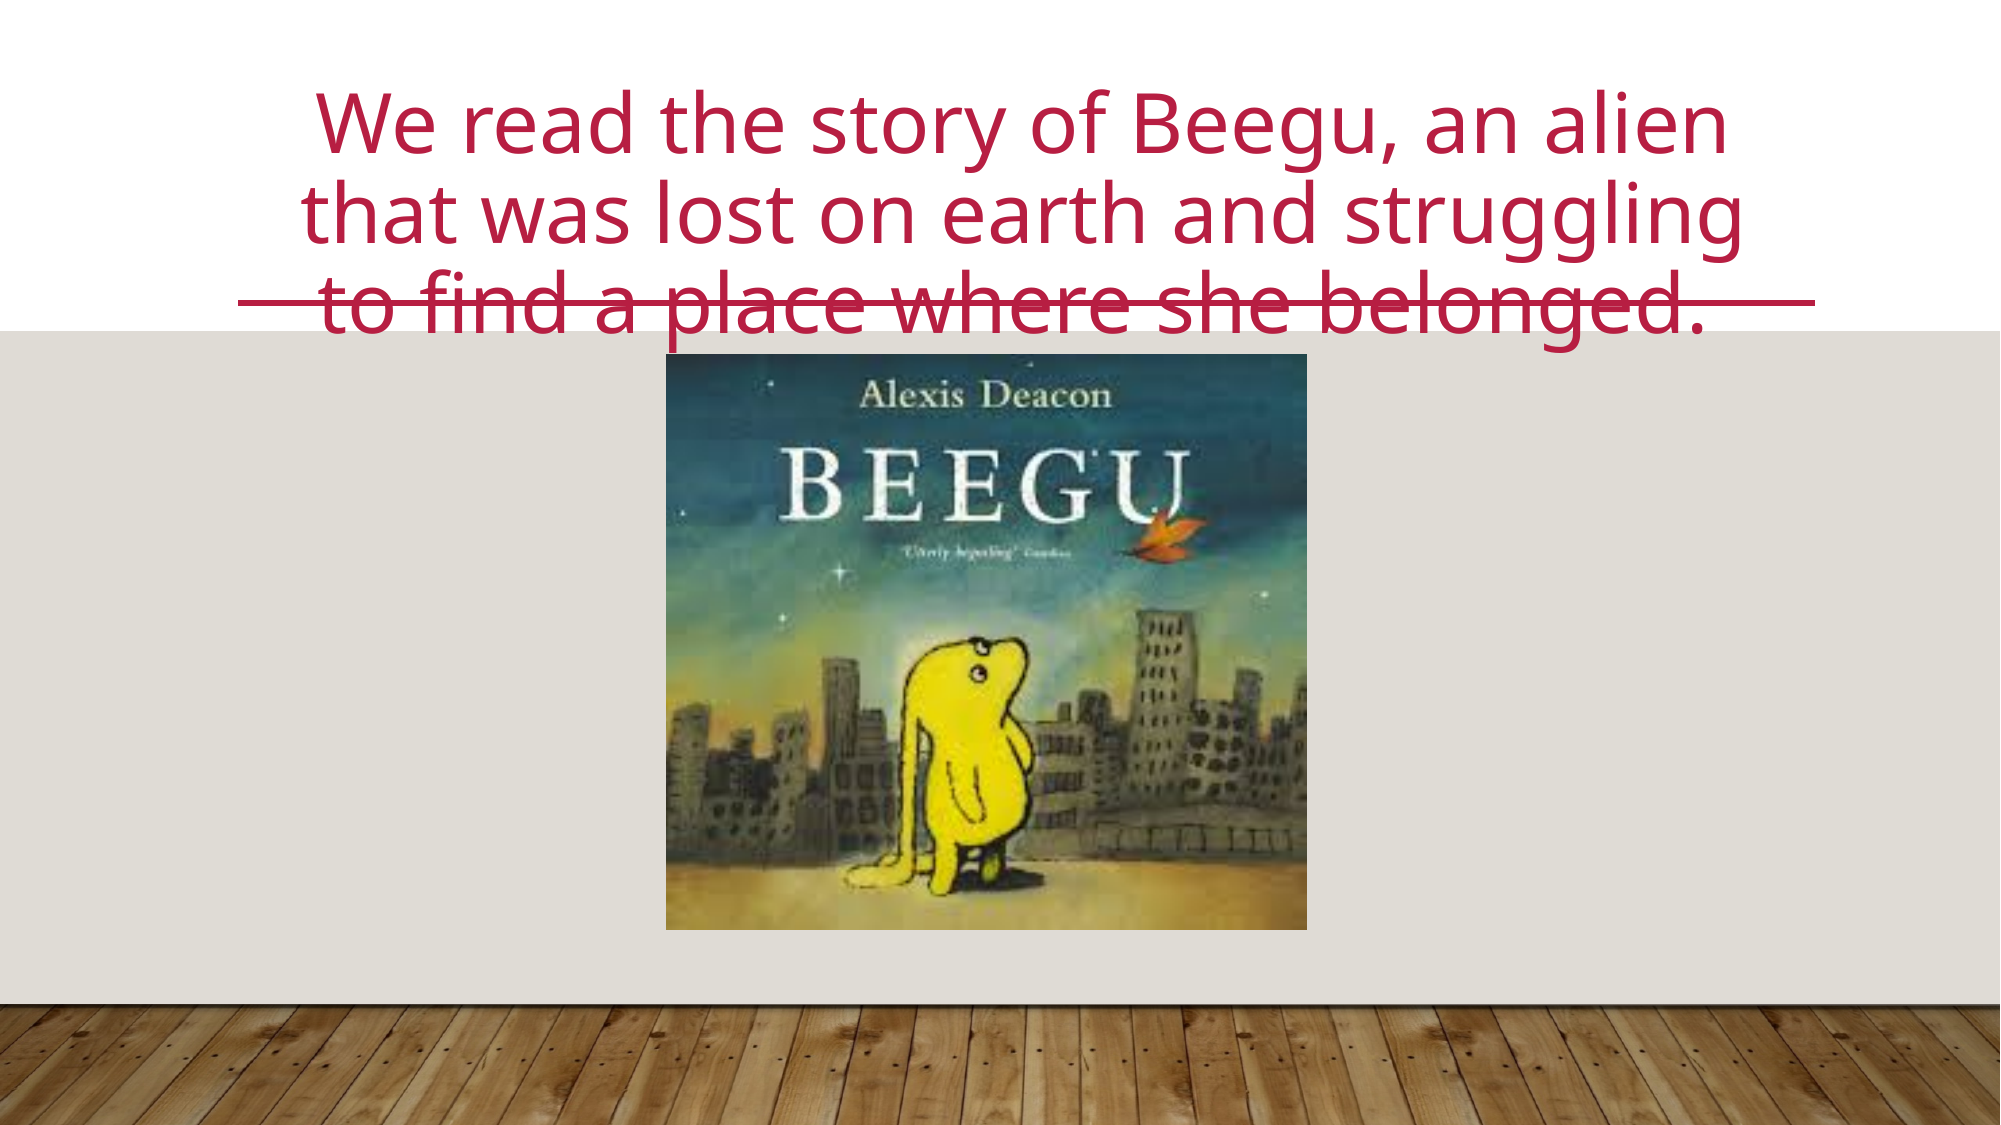

# We read the story of Beegu, an alien that was lost on earth and struggling to find a place where she belonged.